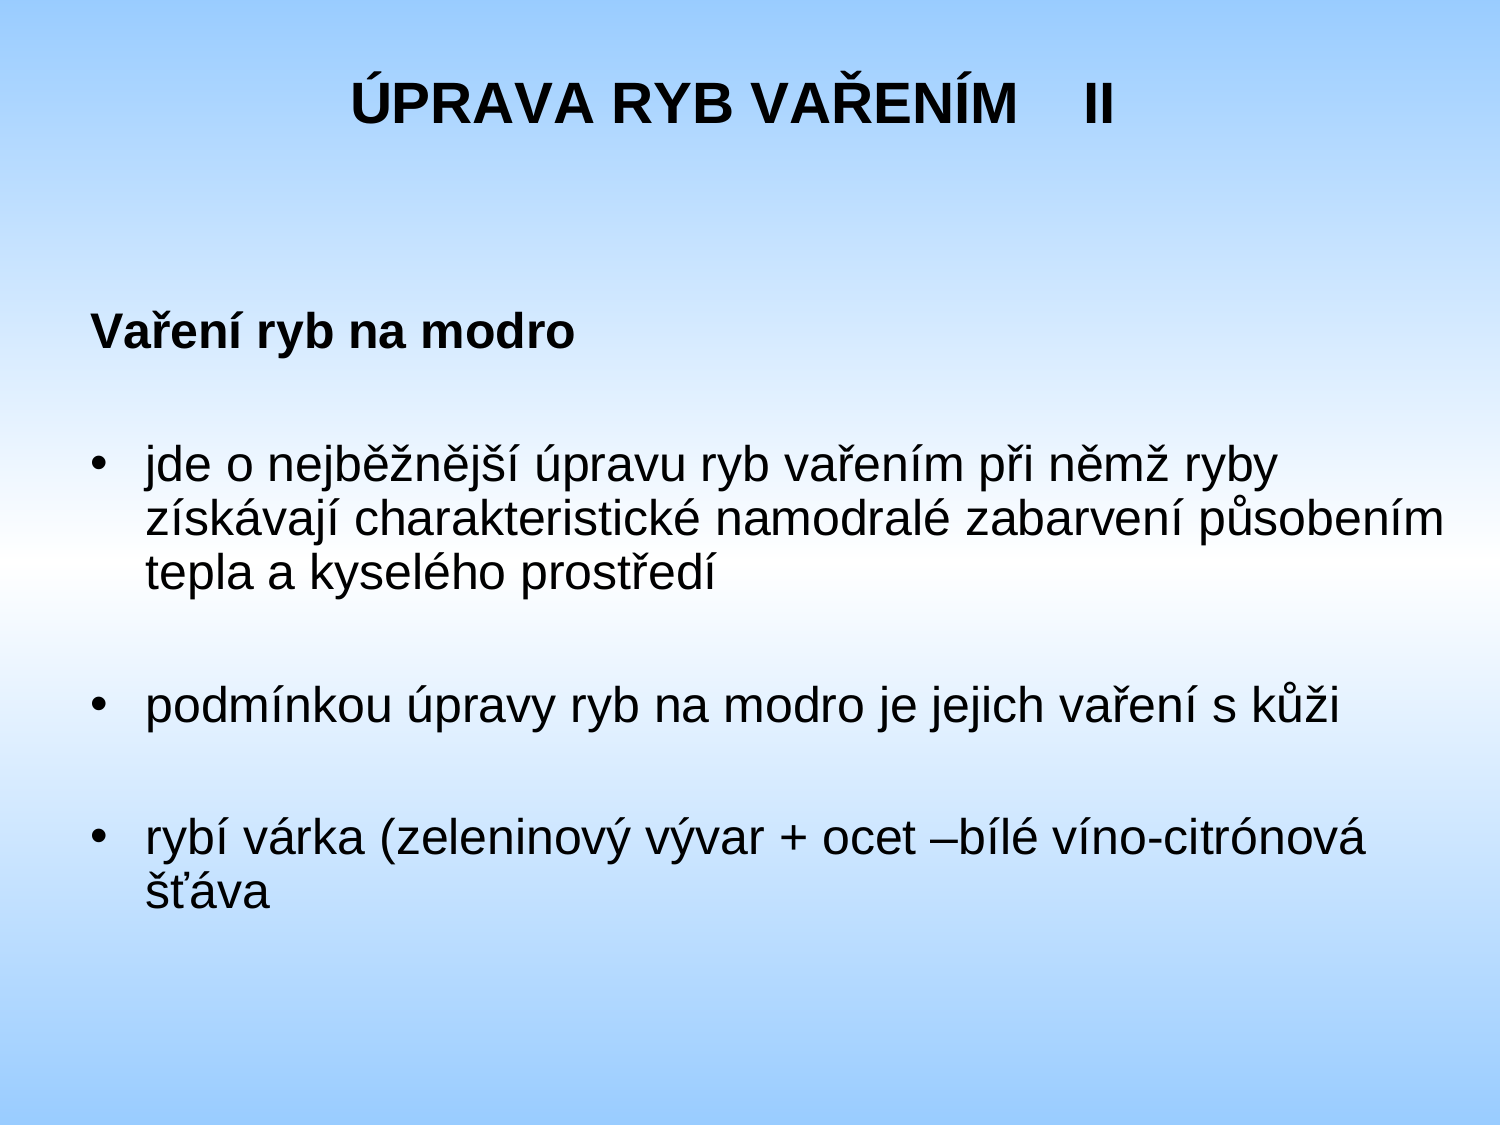

# ÚPRAVA RYB VAŘENÍM	II
Vaření ryb na modro
jde o nejběžnější úpravu ryb vařením při němž ryby získávají charakteristické namodralé zabarvení působením tepla a kyselého prostředí
podmínkou úpravy ryb na modro je jejich vaření s kůži
rybí várka (zeleninový vývar + ocet –bílé víno-citrónová šťáva